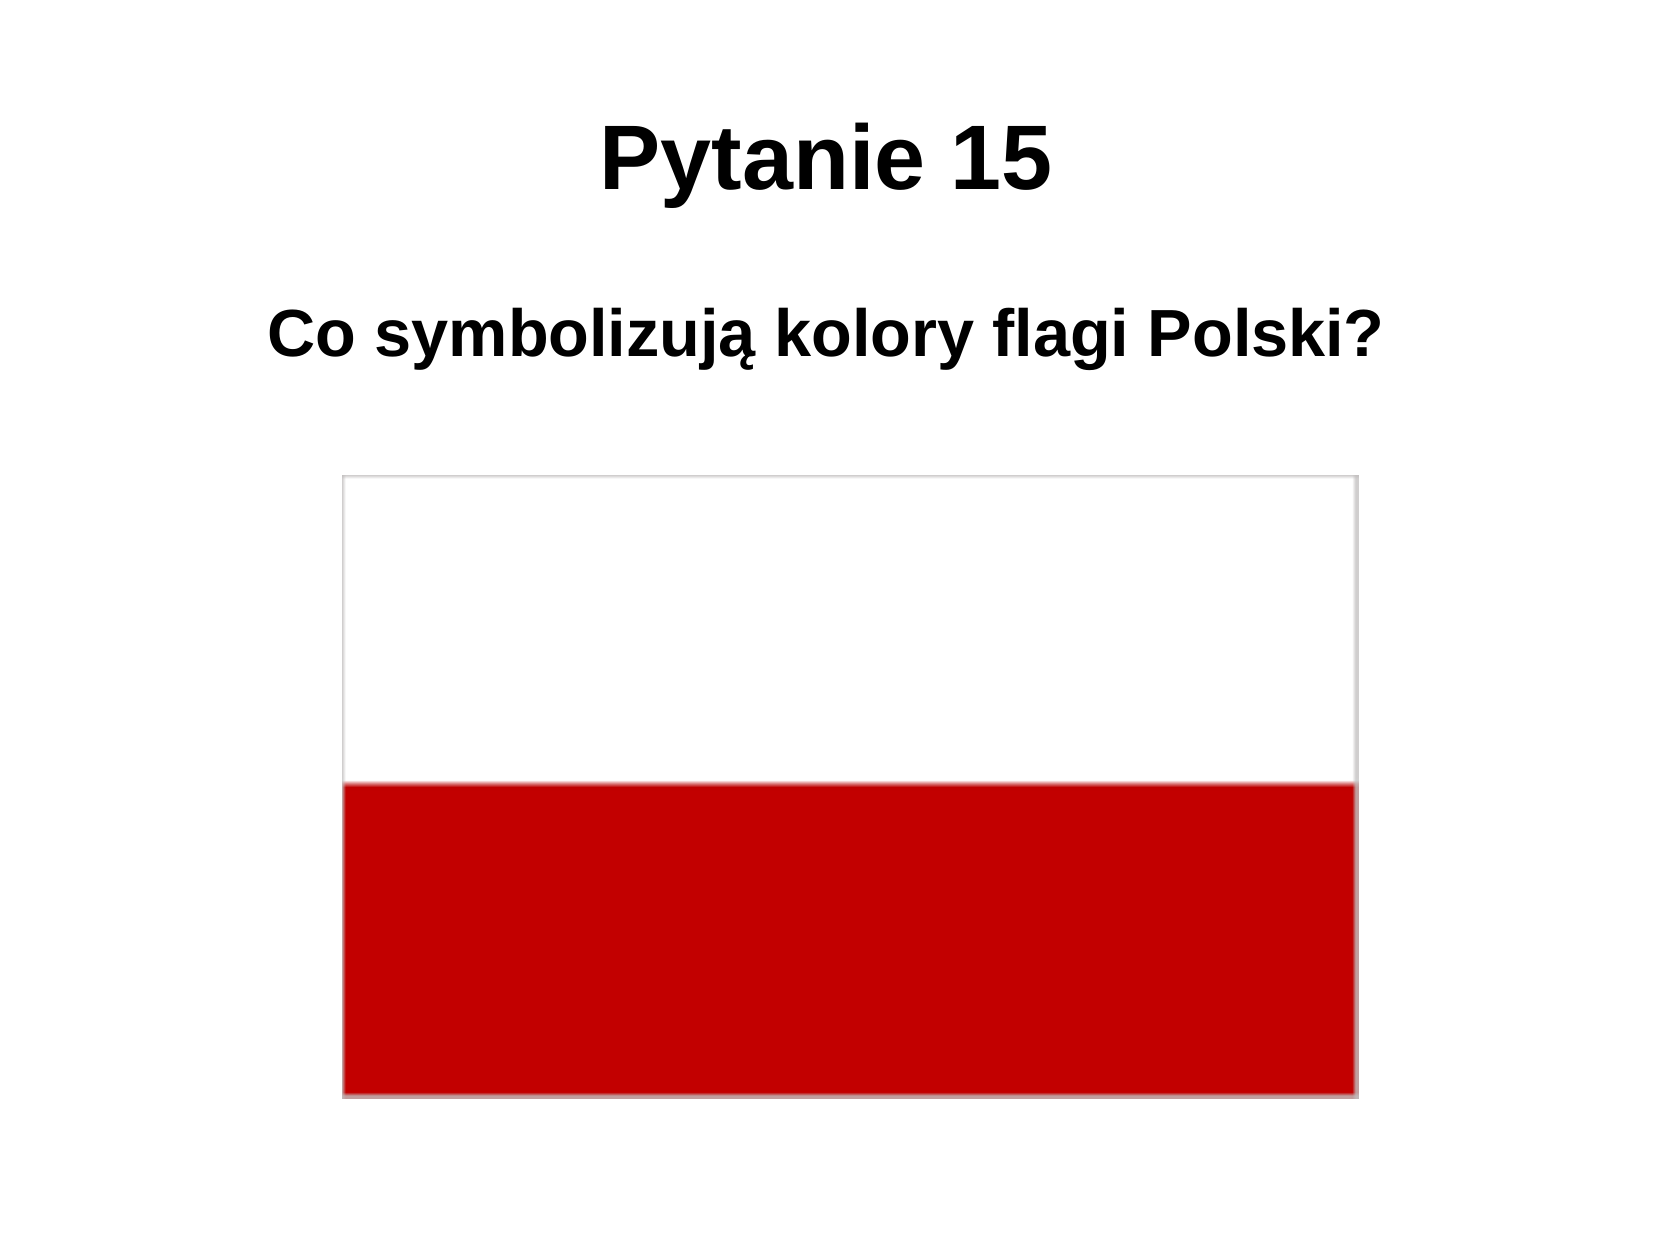

# Pytanie 15
Co symbolizują kolory flagi Polski?